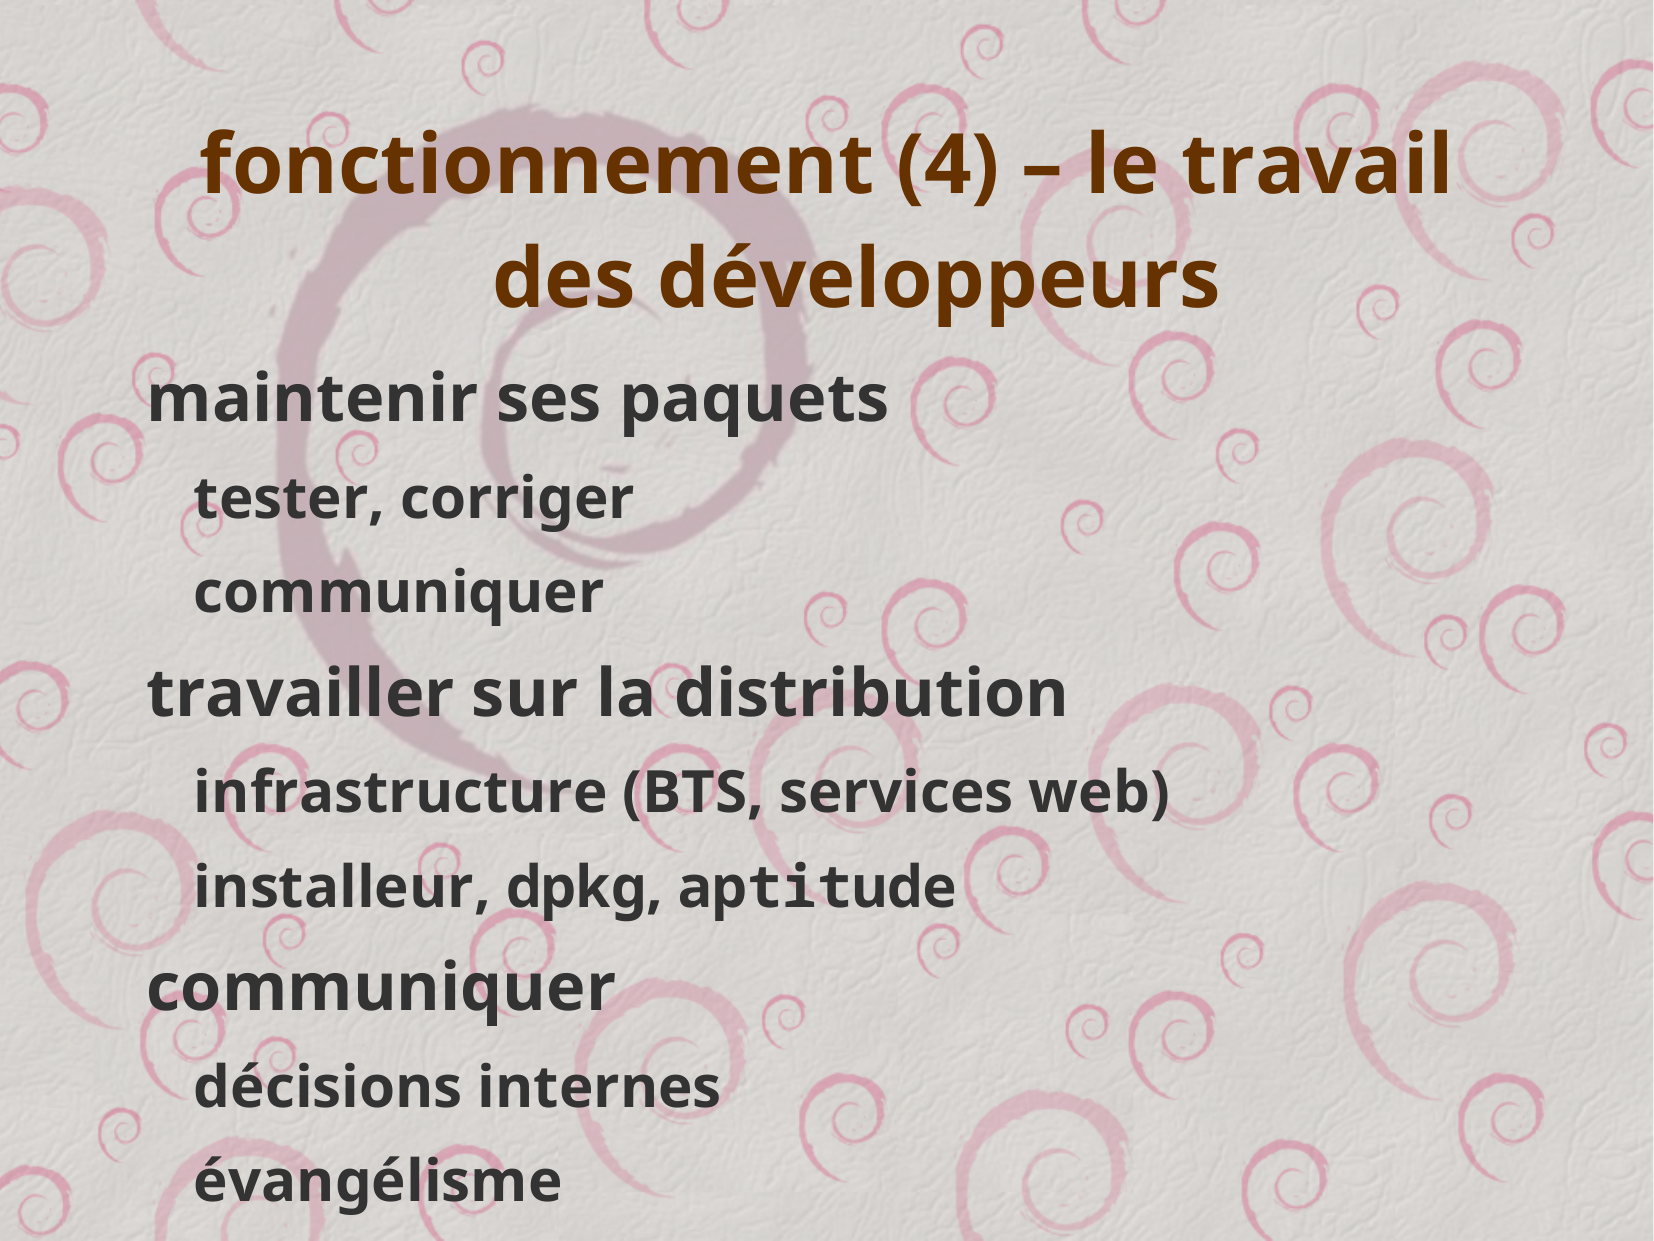

# fonctionnement (4) – le travail des développeurs
maintenir ses paquets
tester, corriger
communiquer
travailler sur la distribution
infrastructure (BTS, services web)
installeur, dpkg, aptitude
communiquer
décisions internes
évangélisme